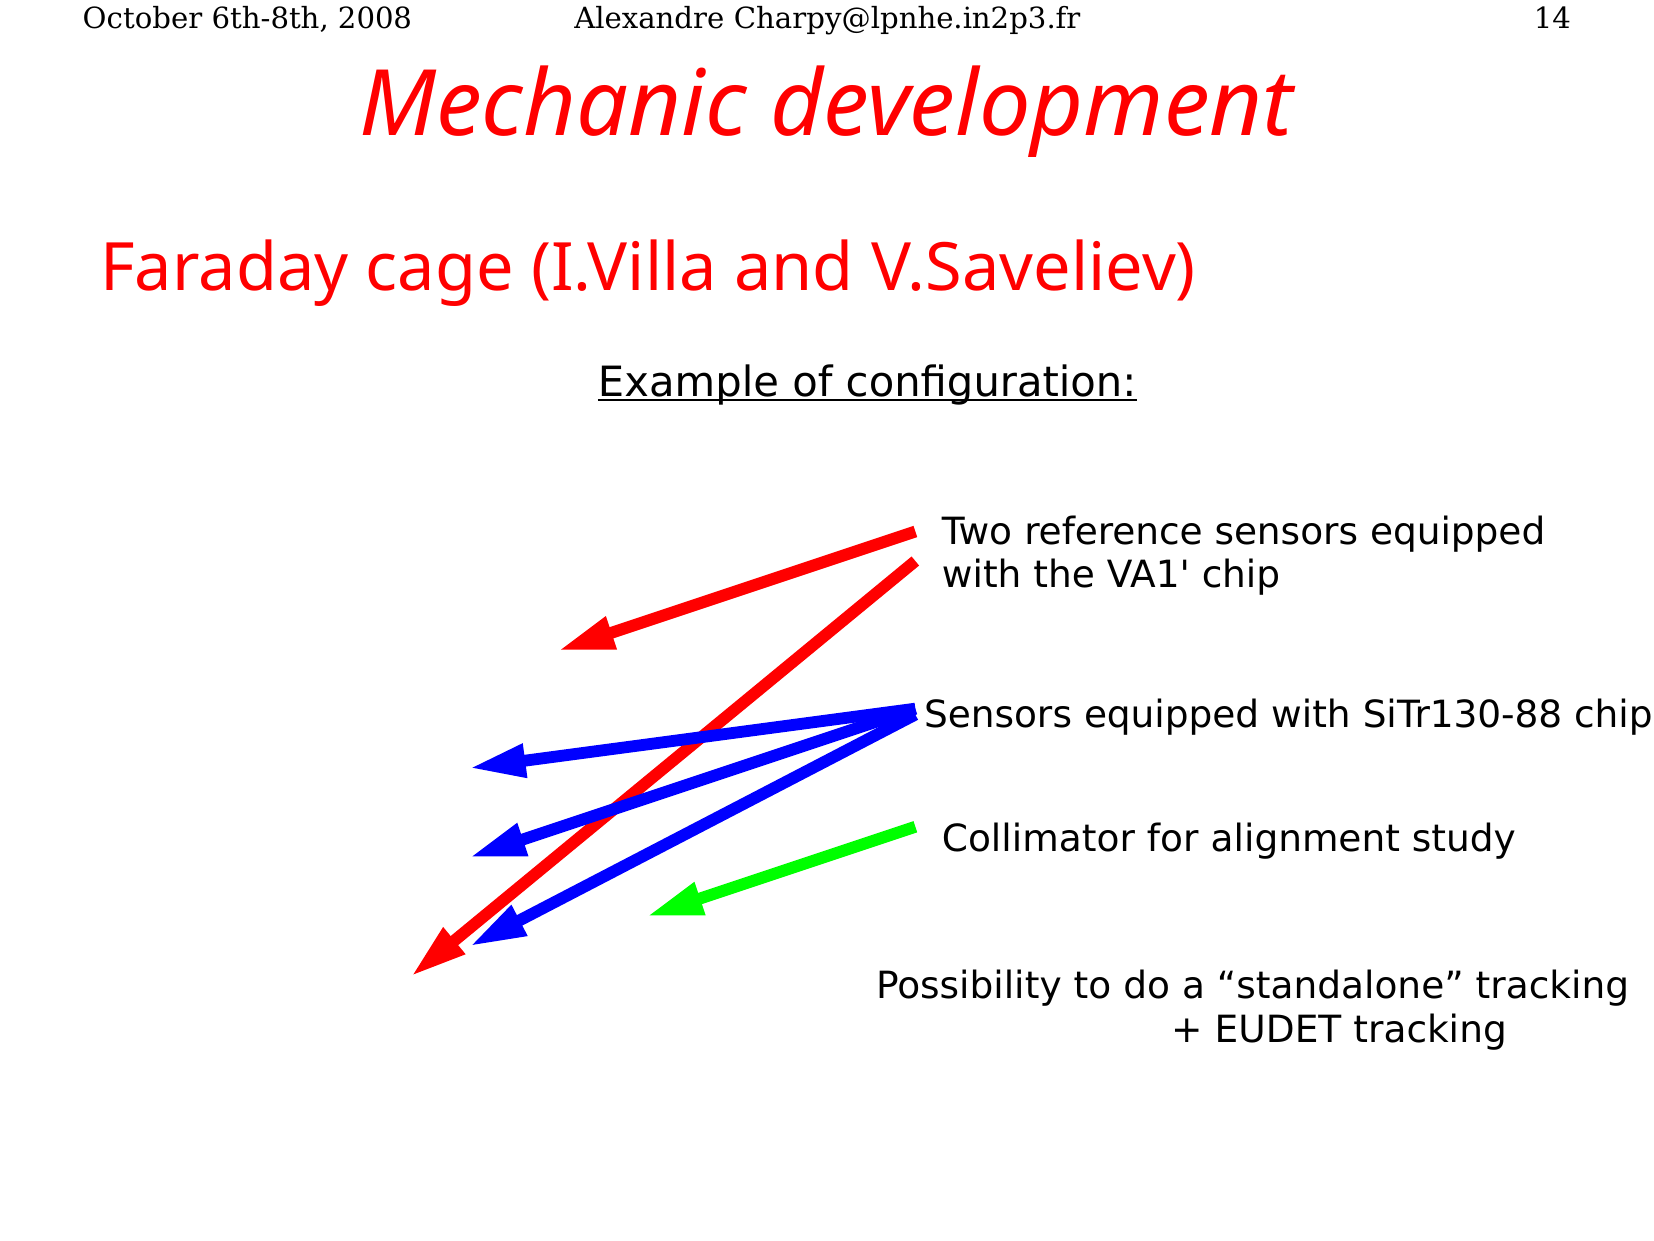

October 6th-8th, 2008
Alexandre Charpy@lpnhe.in2p3.fr
14
# Mechanic development
Faraday cage (I.Villa and V.Saveliev)
Example of configuration:
Two reference sensors equipped
with the VA1' chip
Sensors equipped with SiTr130-88 chip
Collimator for alignment study
Possibility to do a “standalone” tracking
				+ EUDET tracking